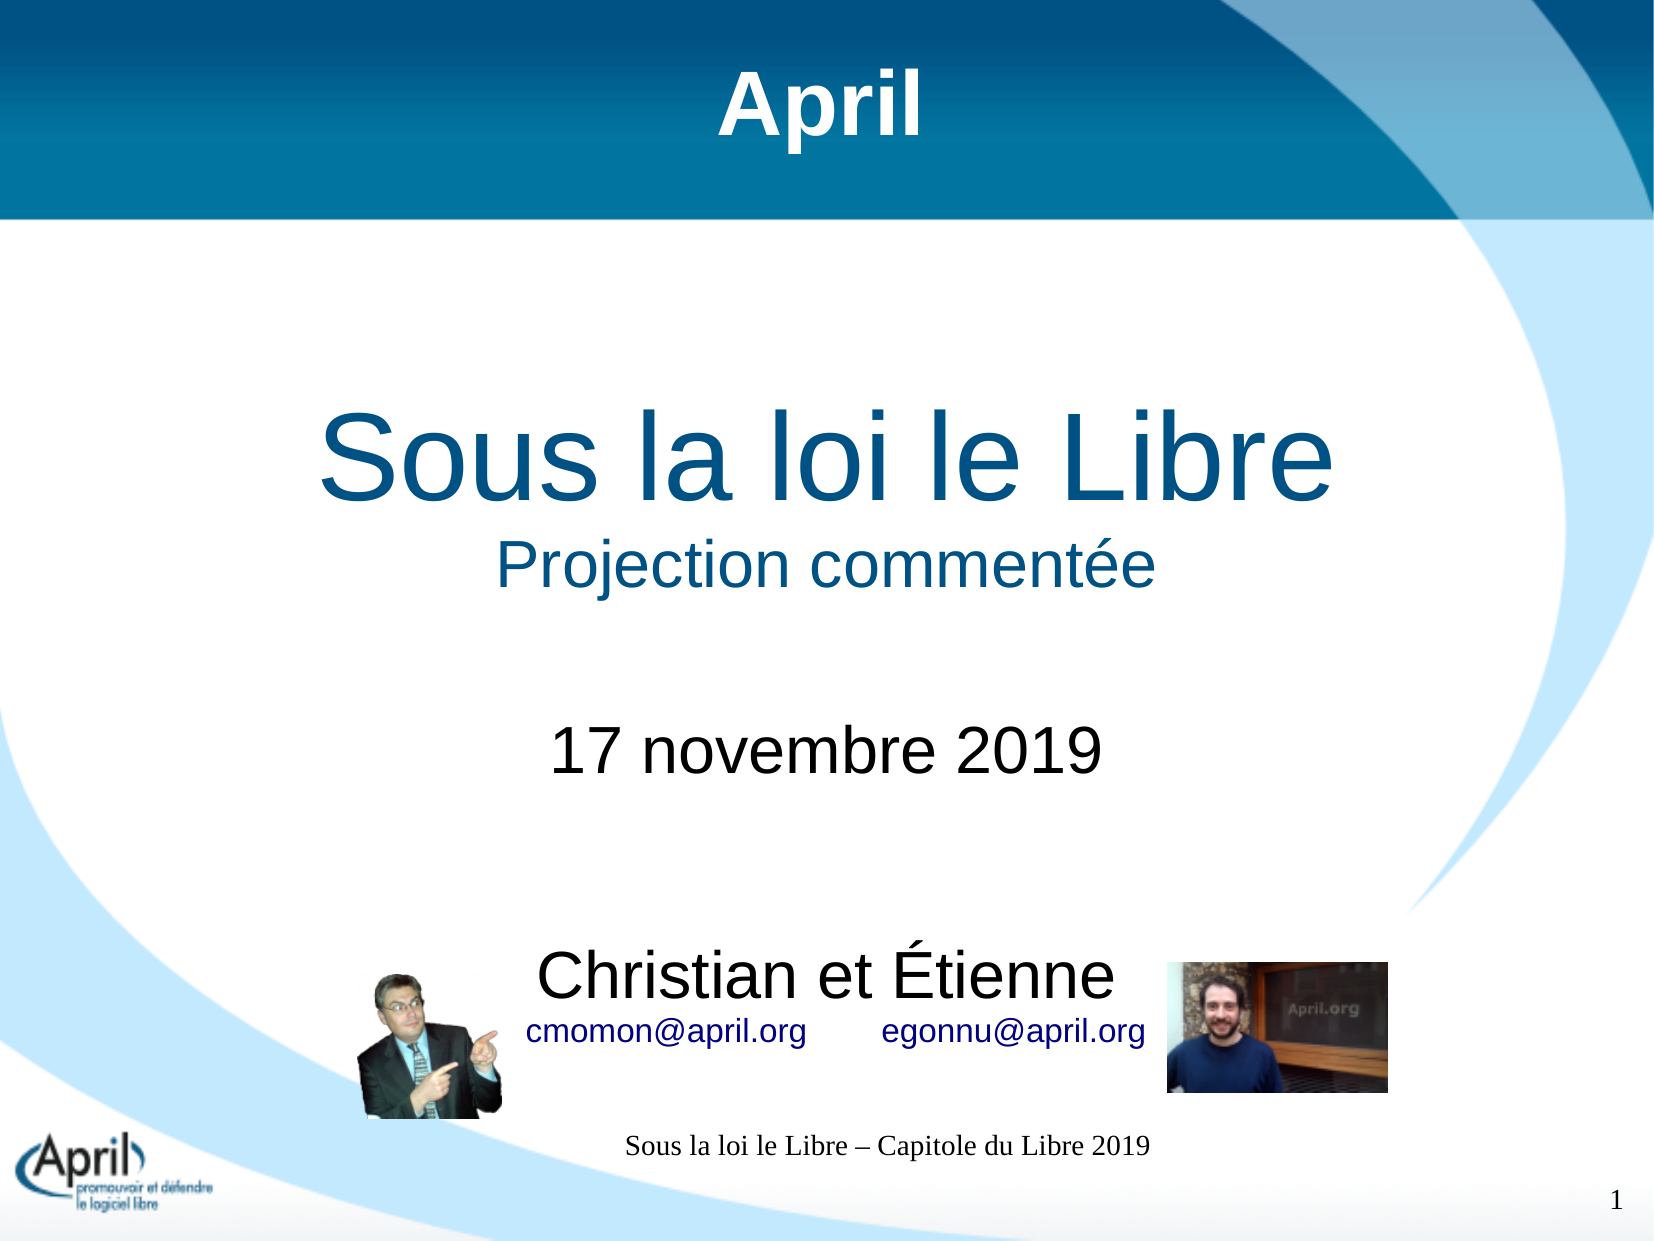

# April
Sous la loi le Libre
Projection commentée
17 novembre 2019
Christian et Étienne
 cmomon@april.org egonnu@april.org
Sous la loi le Libre – Capitole du Libre 2019
1